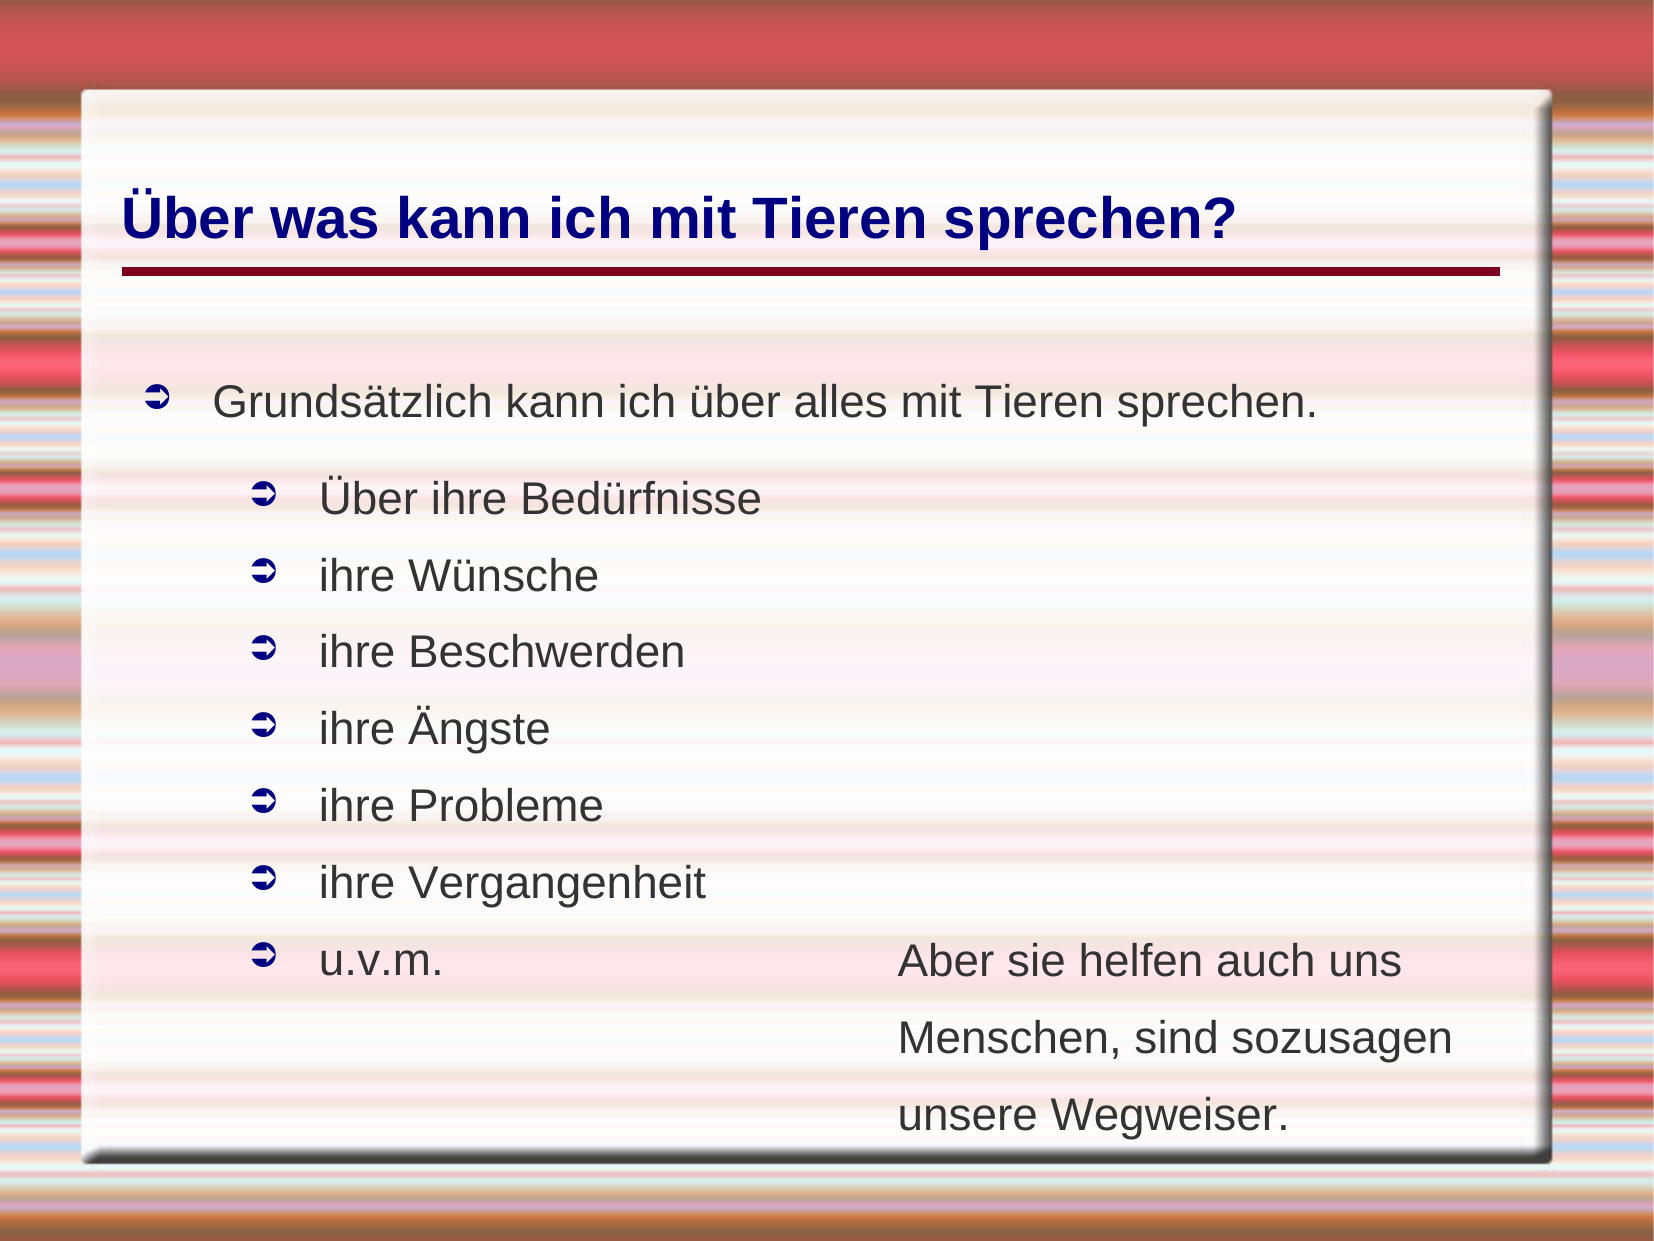

# Über was kann ich mit Tieren sprechen?
Grundsätzlich kann ich über alles mit Tieren sprechen.
Über ihre Bedürfnisse
ihre Wünsche
ihre Beschwerden
ihre Ängste
ihre Probleme
ihre Vergangenheit
u.v.m.
Aber sie helfen auch uns Menschen, sind sozusagen unsere Wegweiser.